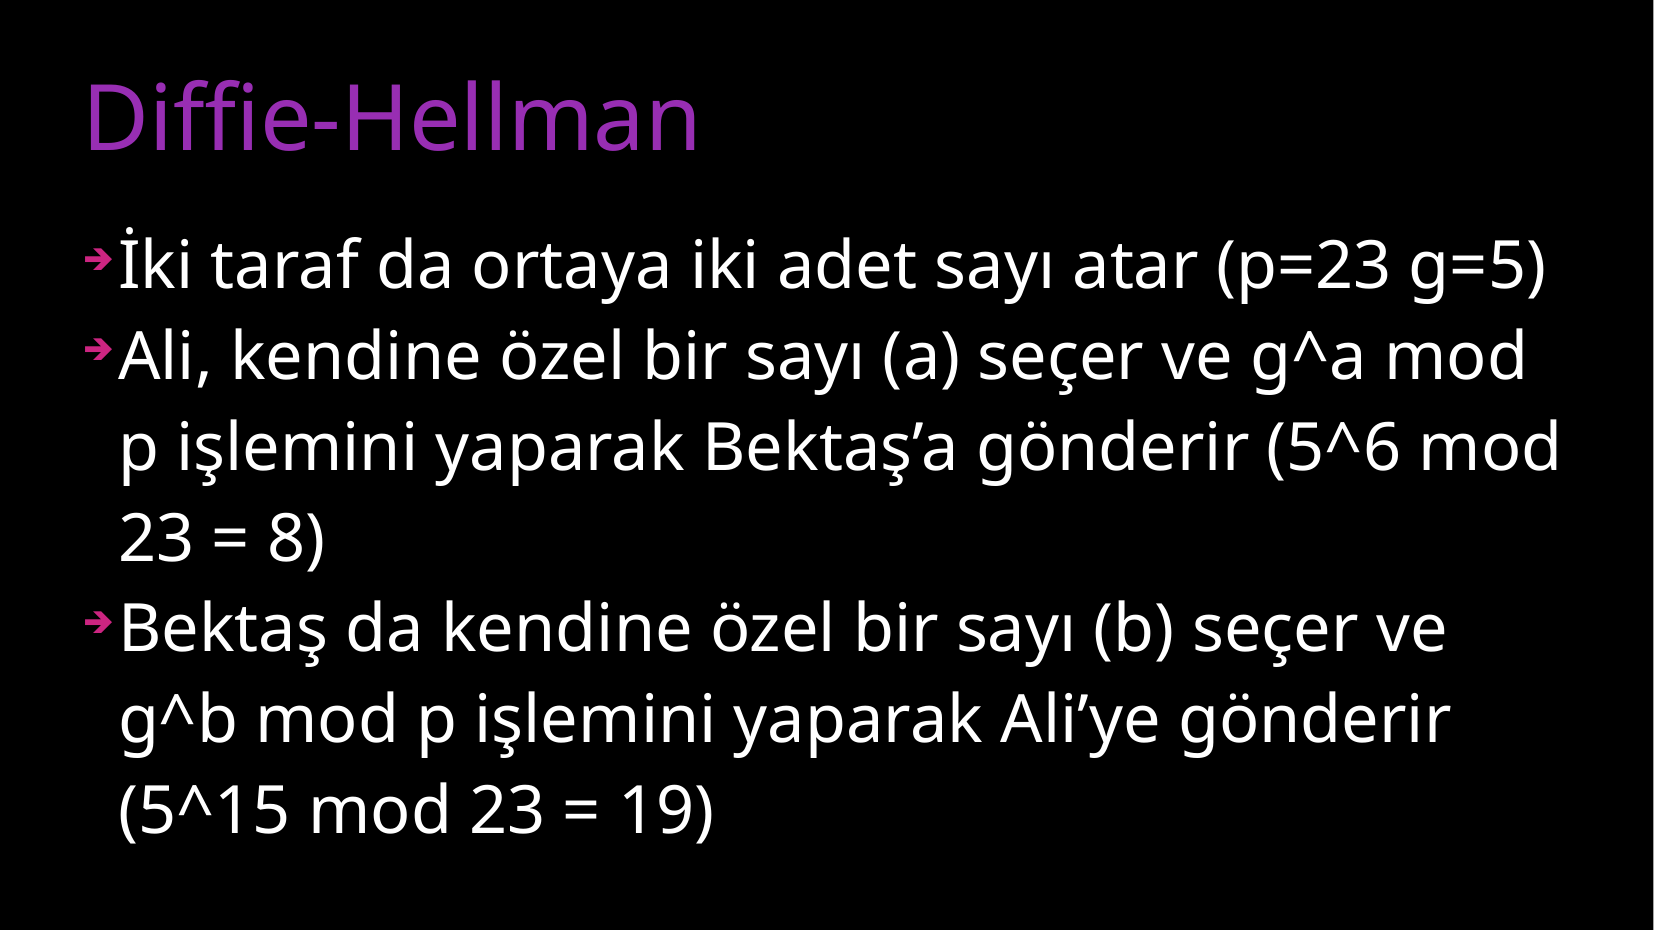

# Diffie-Hellman
İki taraf da ortaya iki adet sayı atar (p=23 g=5)
Ali, kendine özel bir sayı (a) seçer ve g^a mod p işlemini yaparak Bektaş’a gönderir (5^6 mod 23 = 8)
Bektaş da kendine özel bir sayı (b) seçer ve g^b mod p işlemini yaparak Ali’ye gönderir (5^15 mod 23 = 19)